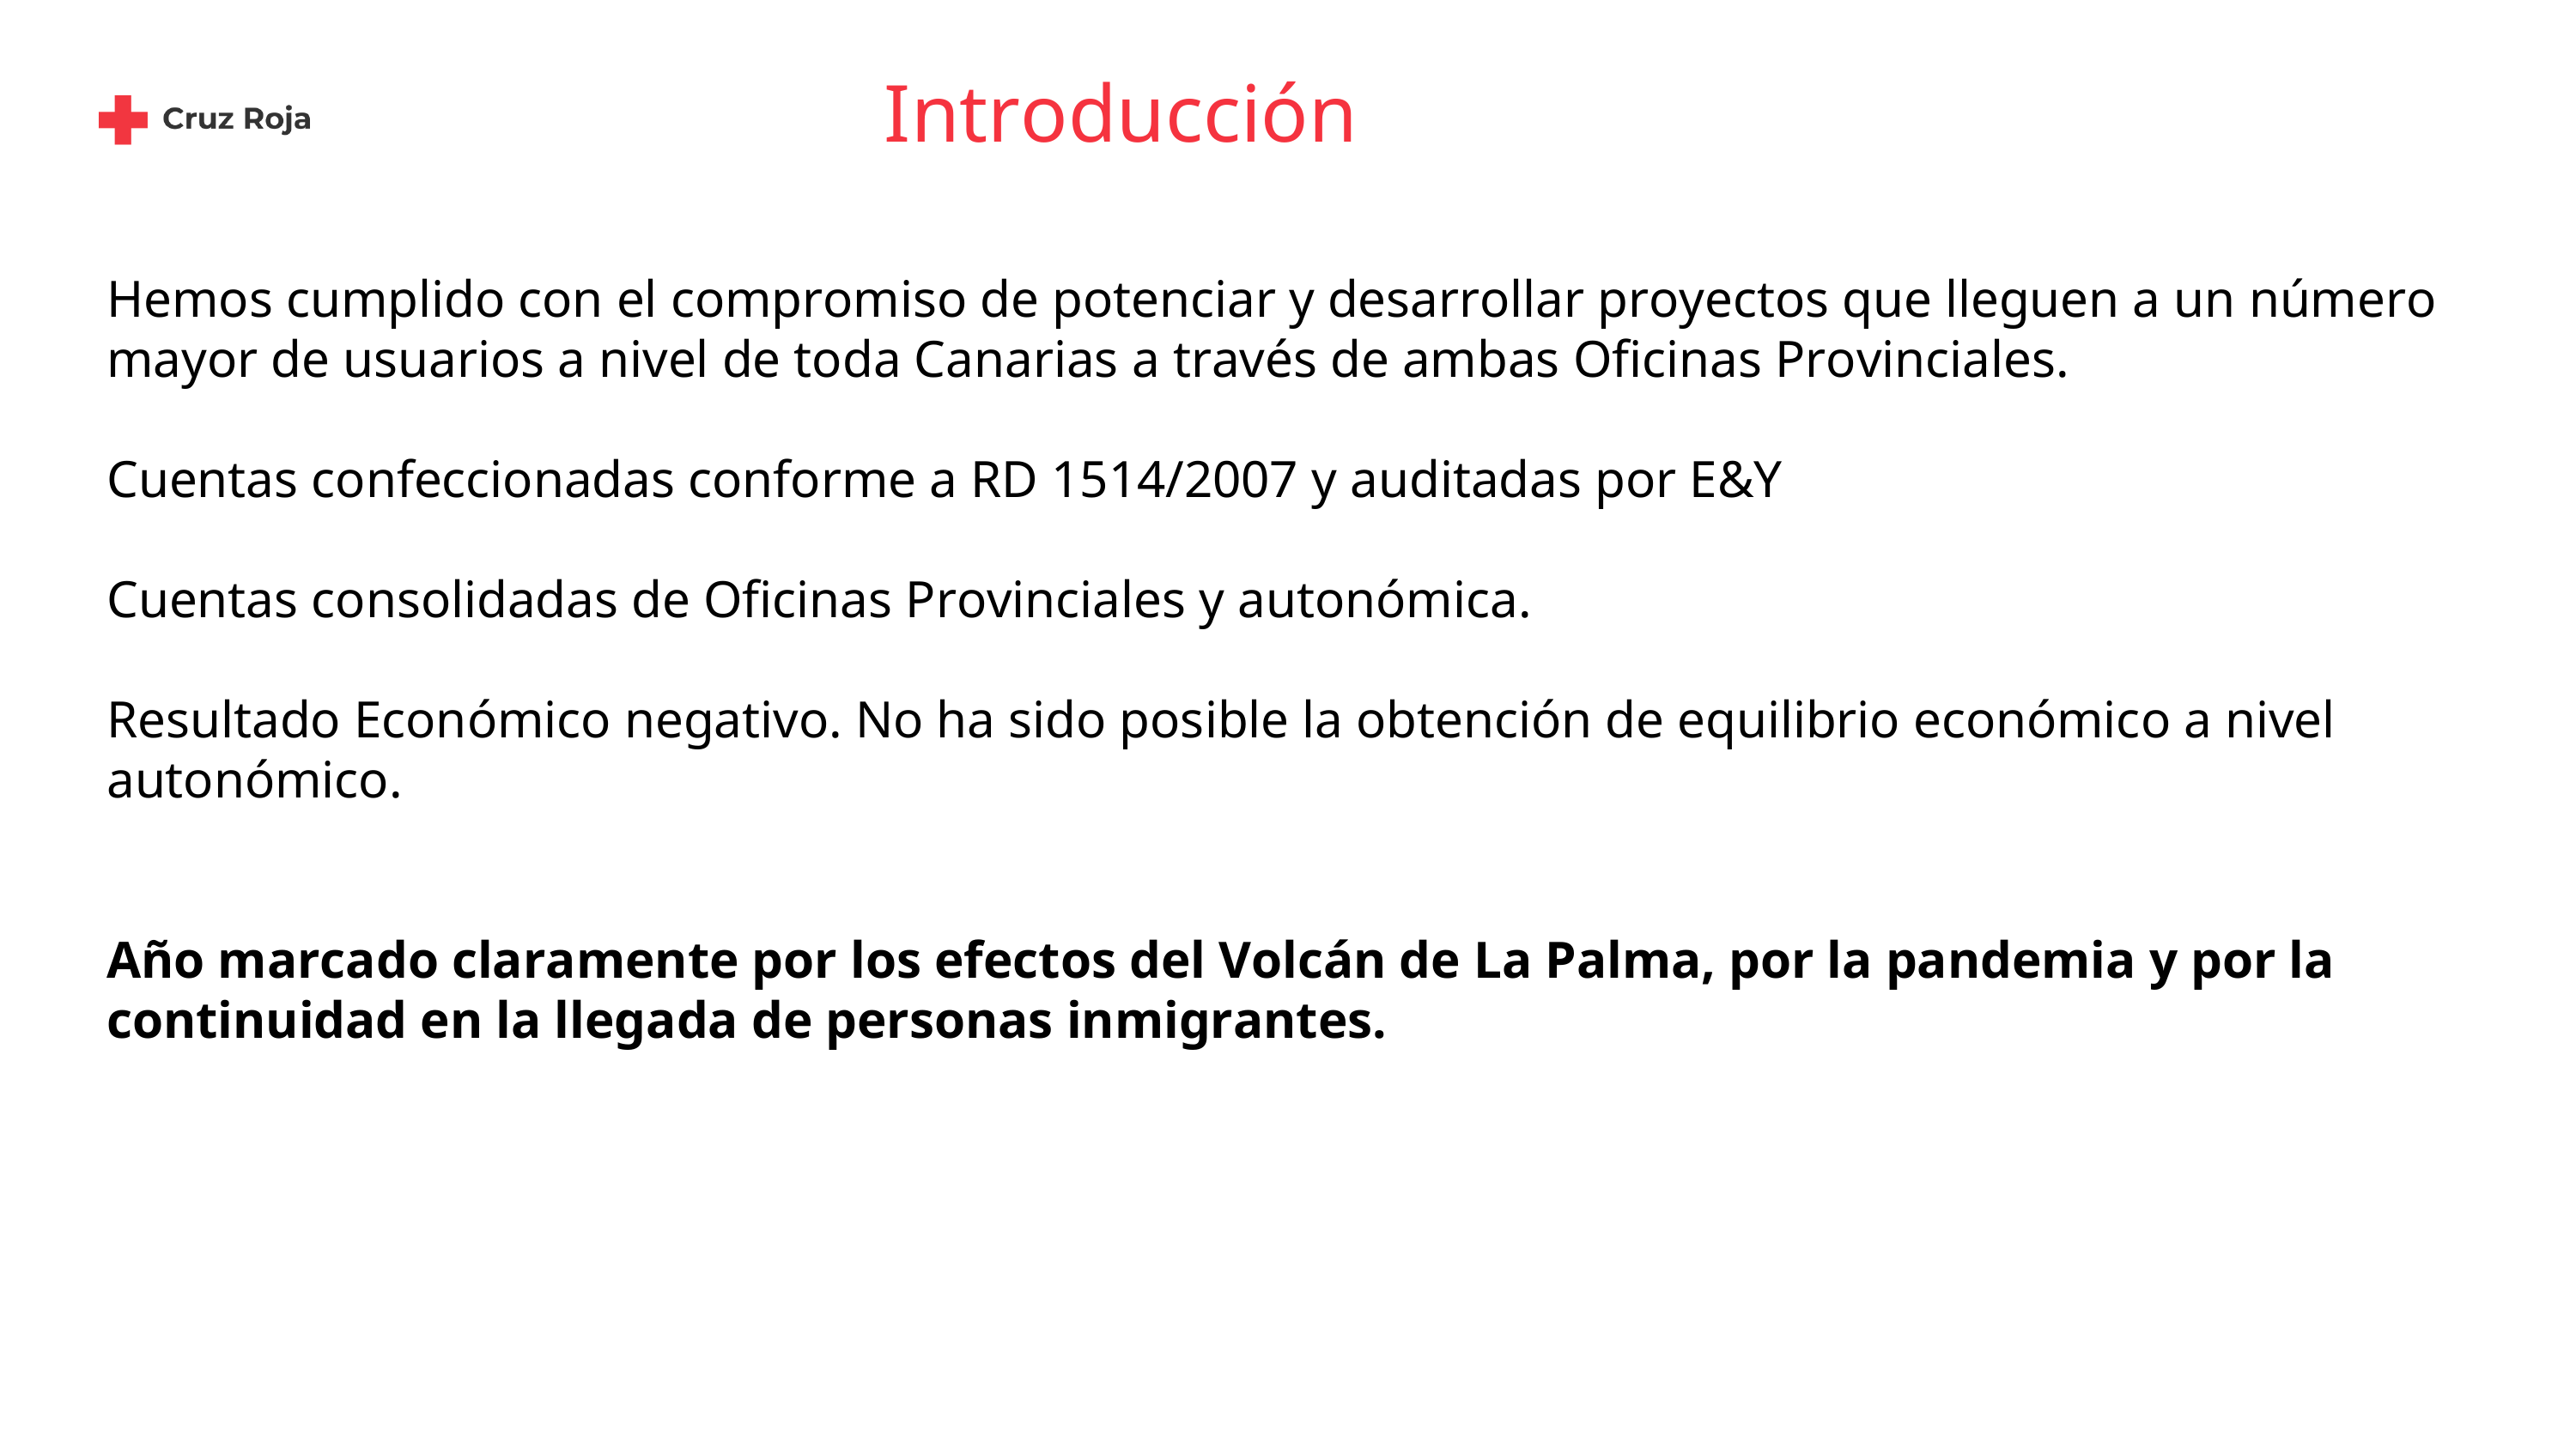

Introducción
Hemos cumplido con el compromiso de potenciar y desarrollar proyectos que lleguen a un número mayor de usuarios a nivel de toda Canarias a través de ambas Oficinas Provinciales.
Cuentas confeccionadas conforme a RD 1514/2007 y auditadas por E&Y
Cuentas consolidadas de Oficinas Provinciales y autonómica.
Resultado Económico negativo. No ha sido posible la obtención de equilibrio económico a nivel autonómico.
Año marcado claramente por los efectos del Volcán de La Palma, por la pandemia y por la continuidad en la llegada de personas inmigrantes.